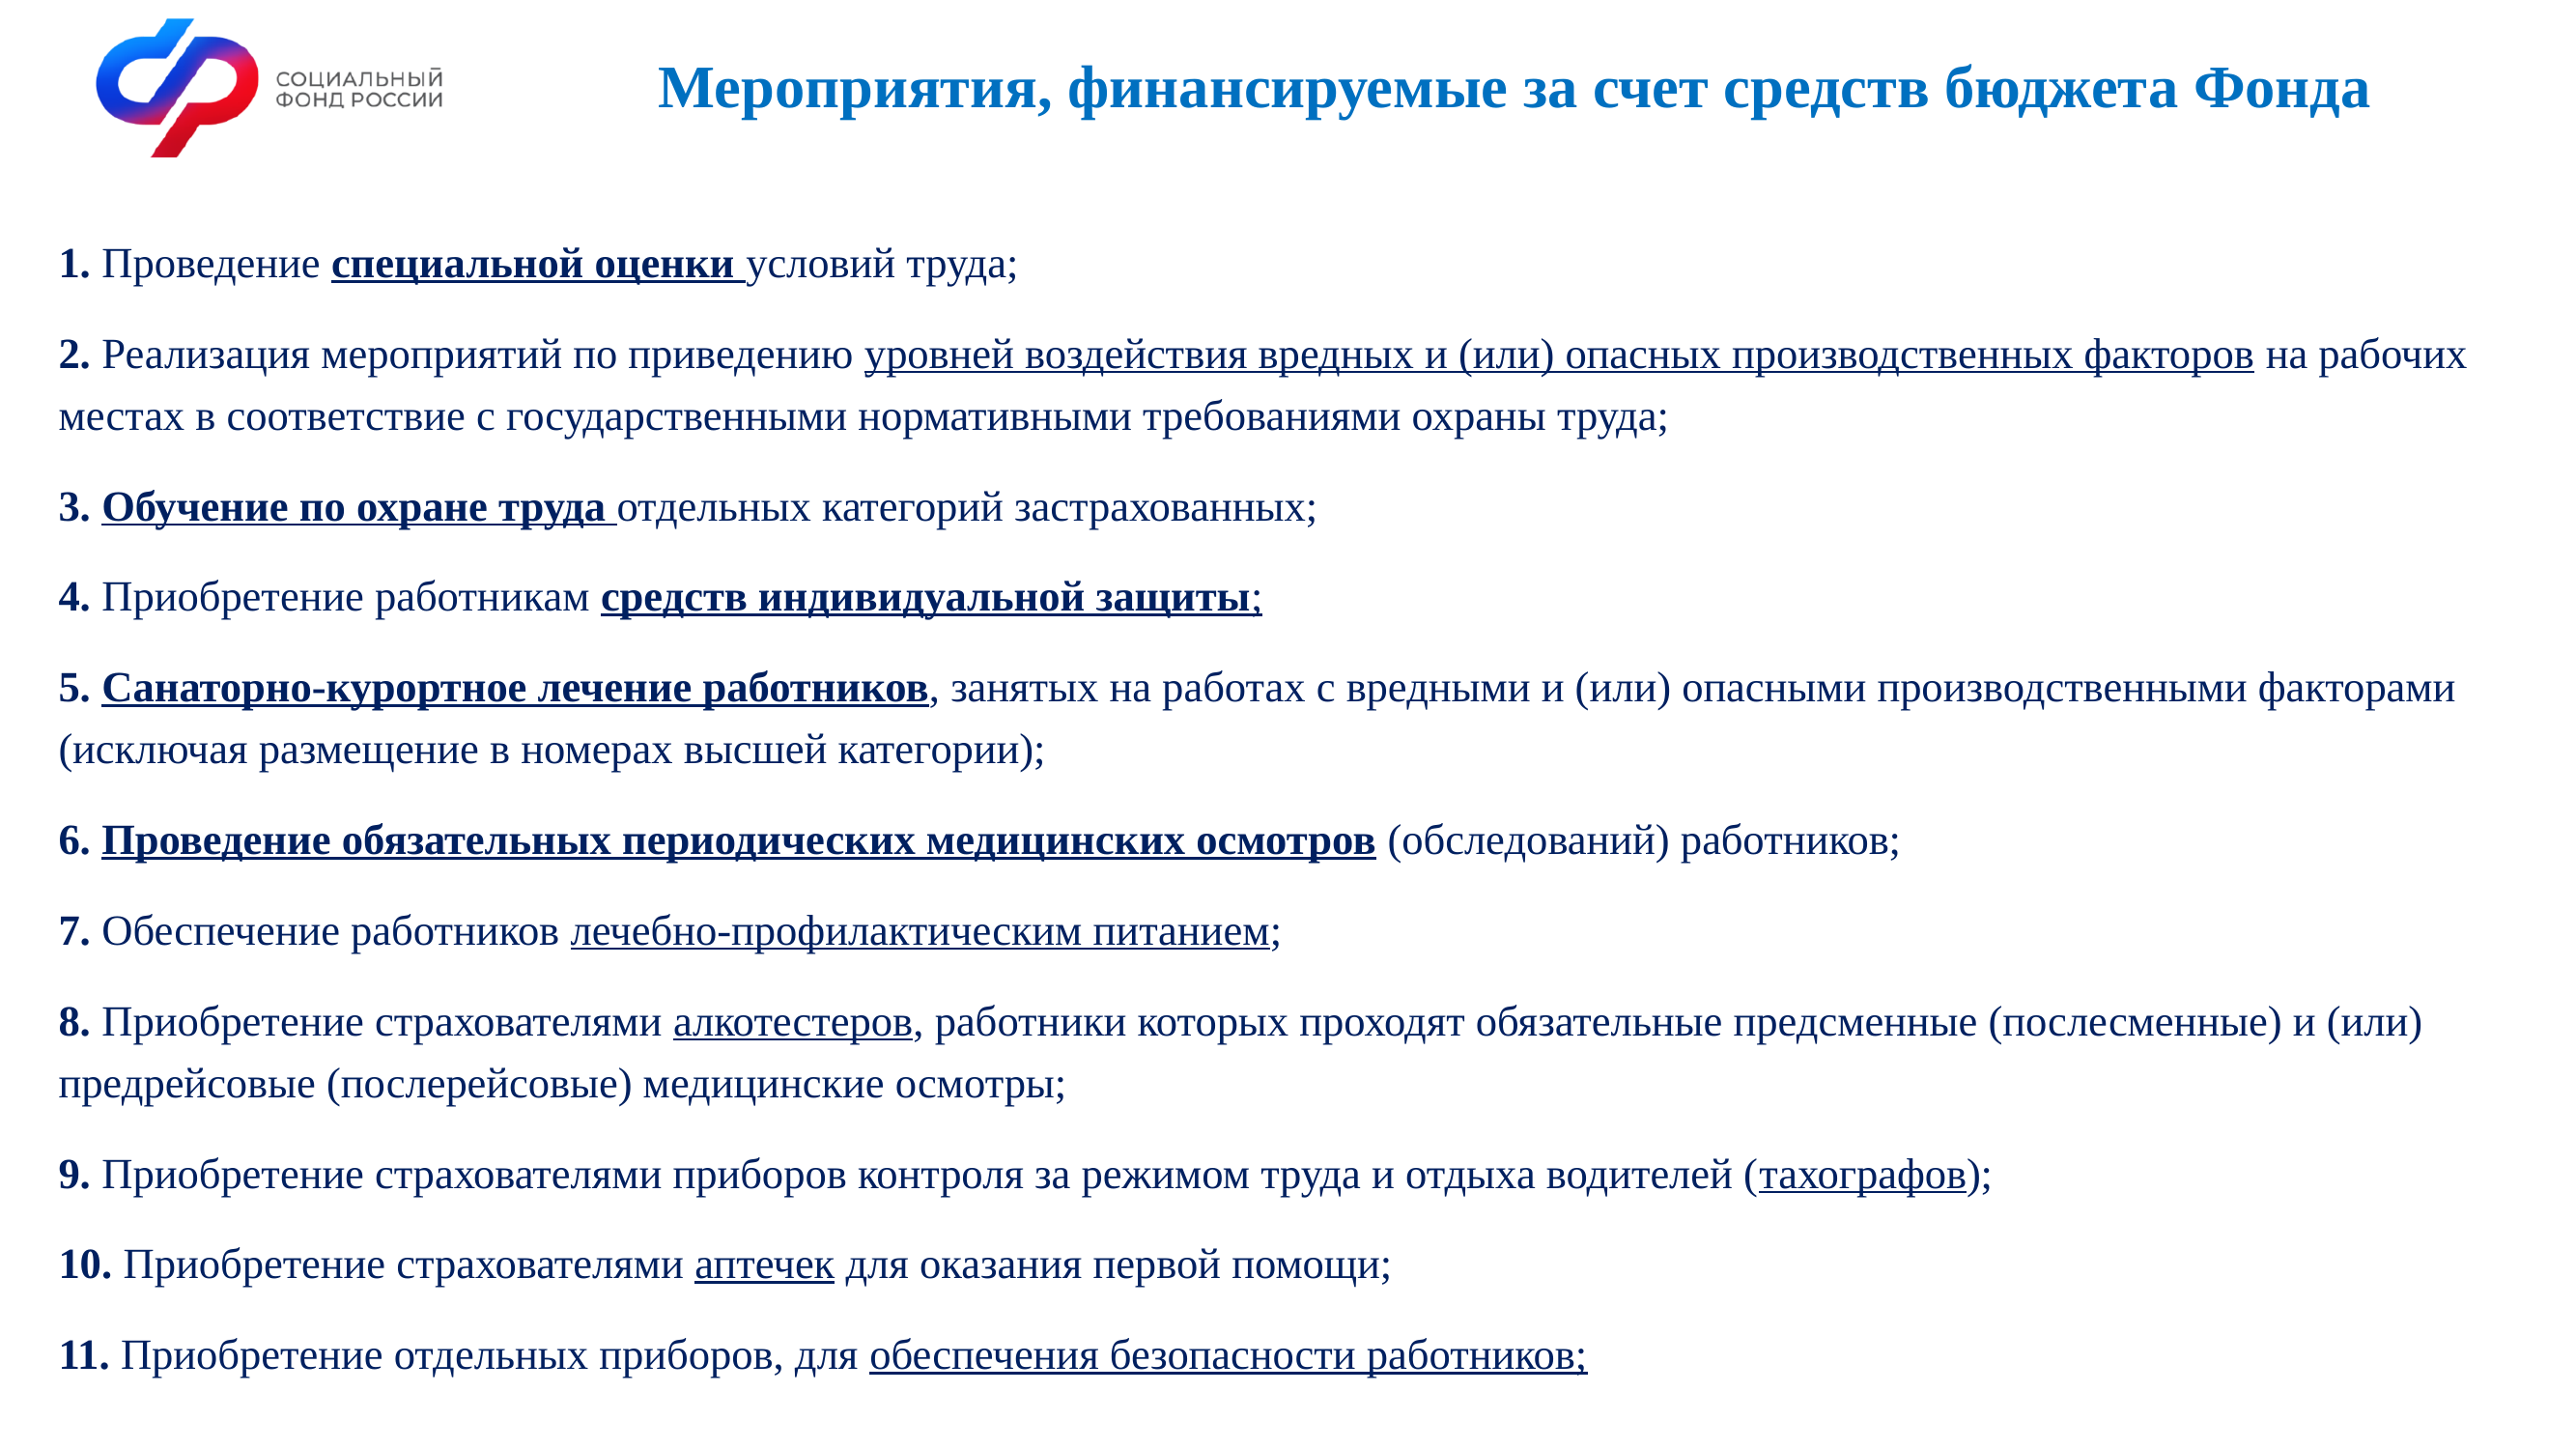

# Мероприятия, финансируемые за счет средств бюджета Фонда
1. Проведение специальной оценки условий труда;
2. Реализация мероприятий по приведению уровней воздействия вредных и (или) опасных производственных факторов на рабочих местах в соответствие с государственными нормативными требованиями охраны труда;
3. Обучение по охране труда отдельных категорий застрахованных;
4. Приобретение работникам средств индивидуальной защиты;
5. Санаторно-курортное лечение работников, занятых на работах с вредными и (или) опасными производственными факторами (исключая размещение в номерах высшей категории);
6. Проведение обязательных периодических медицинских осмотров (обследований) работников;
7. Обеспечение работников лечебно-профилактическим питанием;
8. Приобретение страхователями алкотестеров, работники которых проходят обязательные предсменные (послесменные) и (или) предрейсовые (послерейсовые) медицинские осмотры;
9. Приобретение страхователями приборов контроля за режимом труда и отдыха водителей (тахографов);
10. Приобретение страхователями аптечек для оказания первой помощи;
11. Приобретение отдельных приборов, для обеспечения безопасности работников;